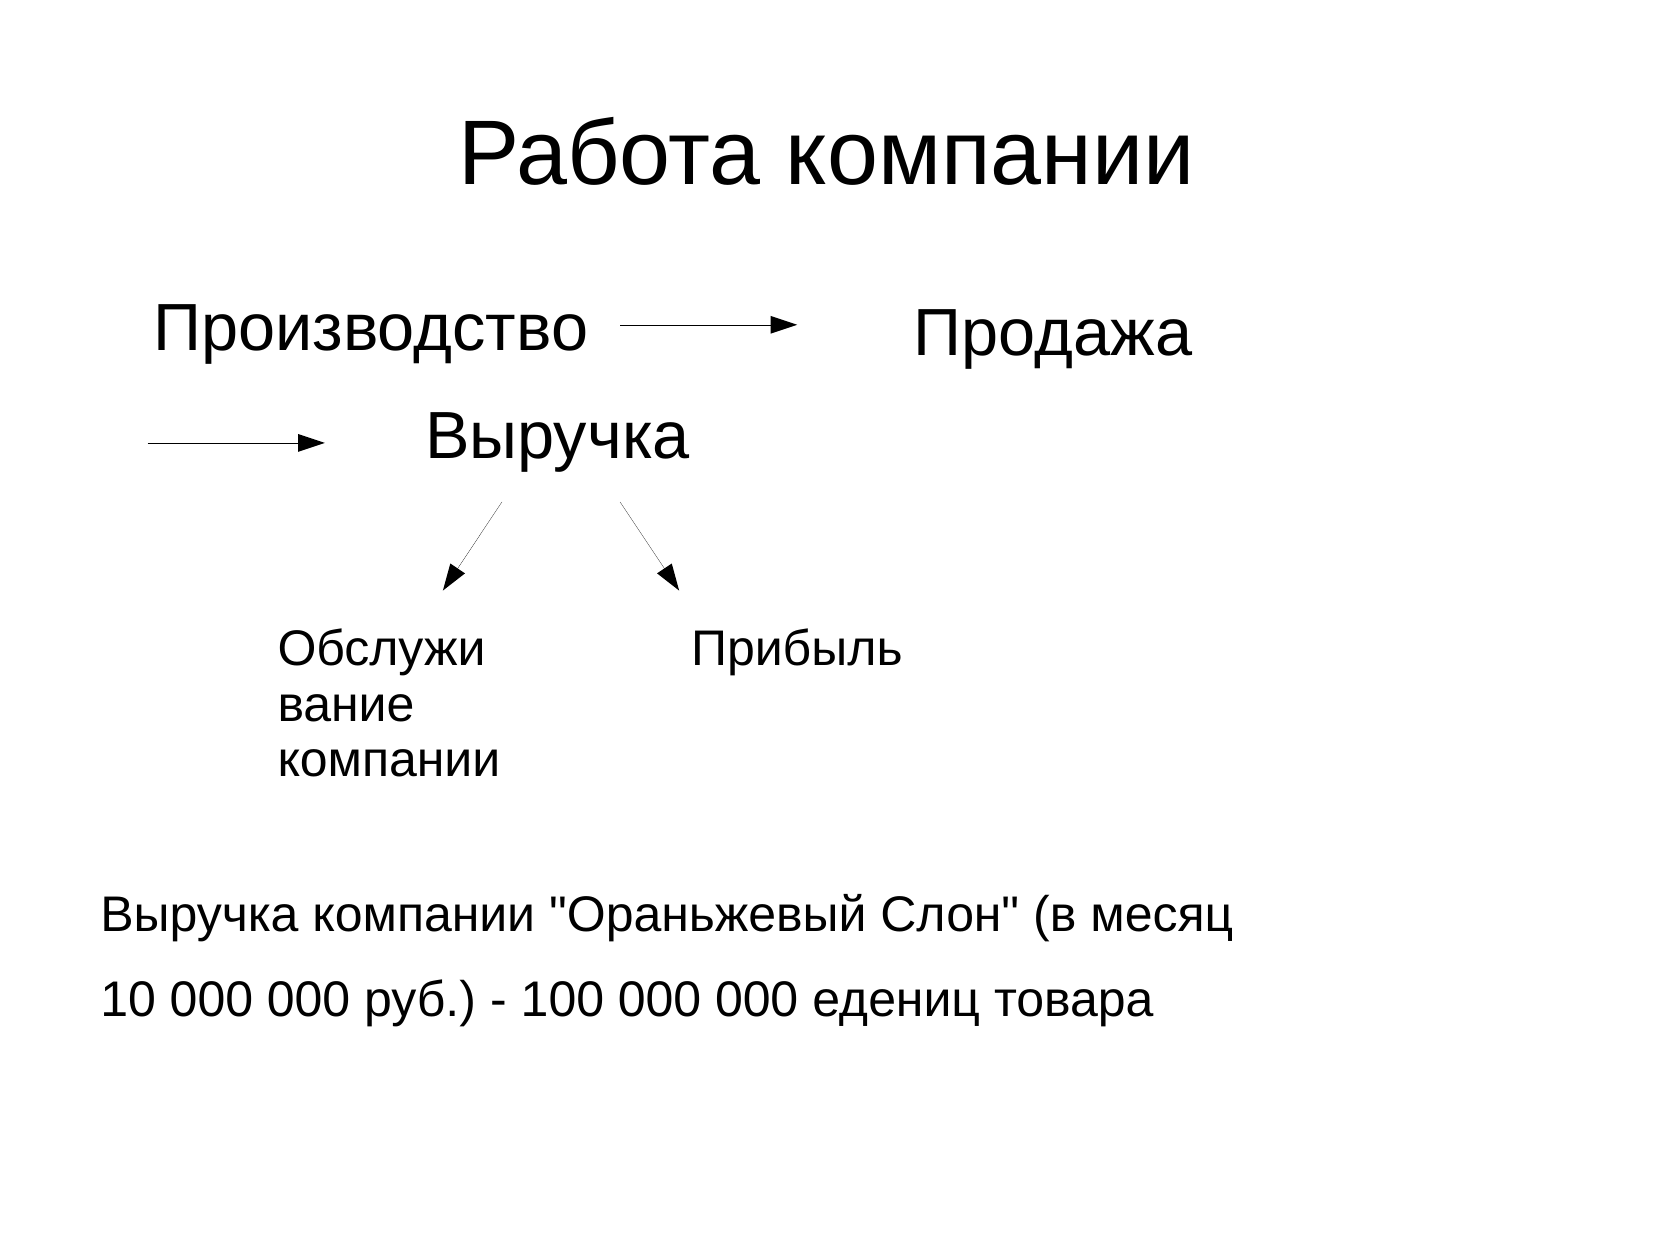

# Работа компании
Производство
Продажа
Выручка
Обслуживание компании
Прибыль
Выручка компании "Ораньжевый Слон" (в месяц
10 000 000 руб.) - 100 000 000 едениц товара